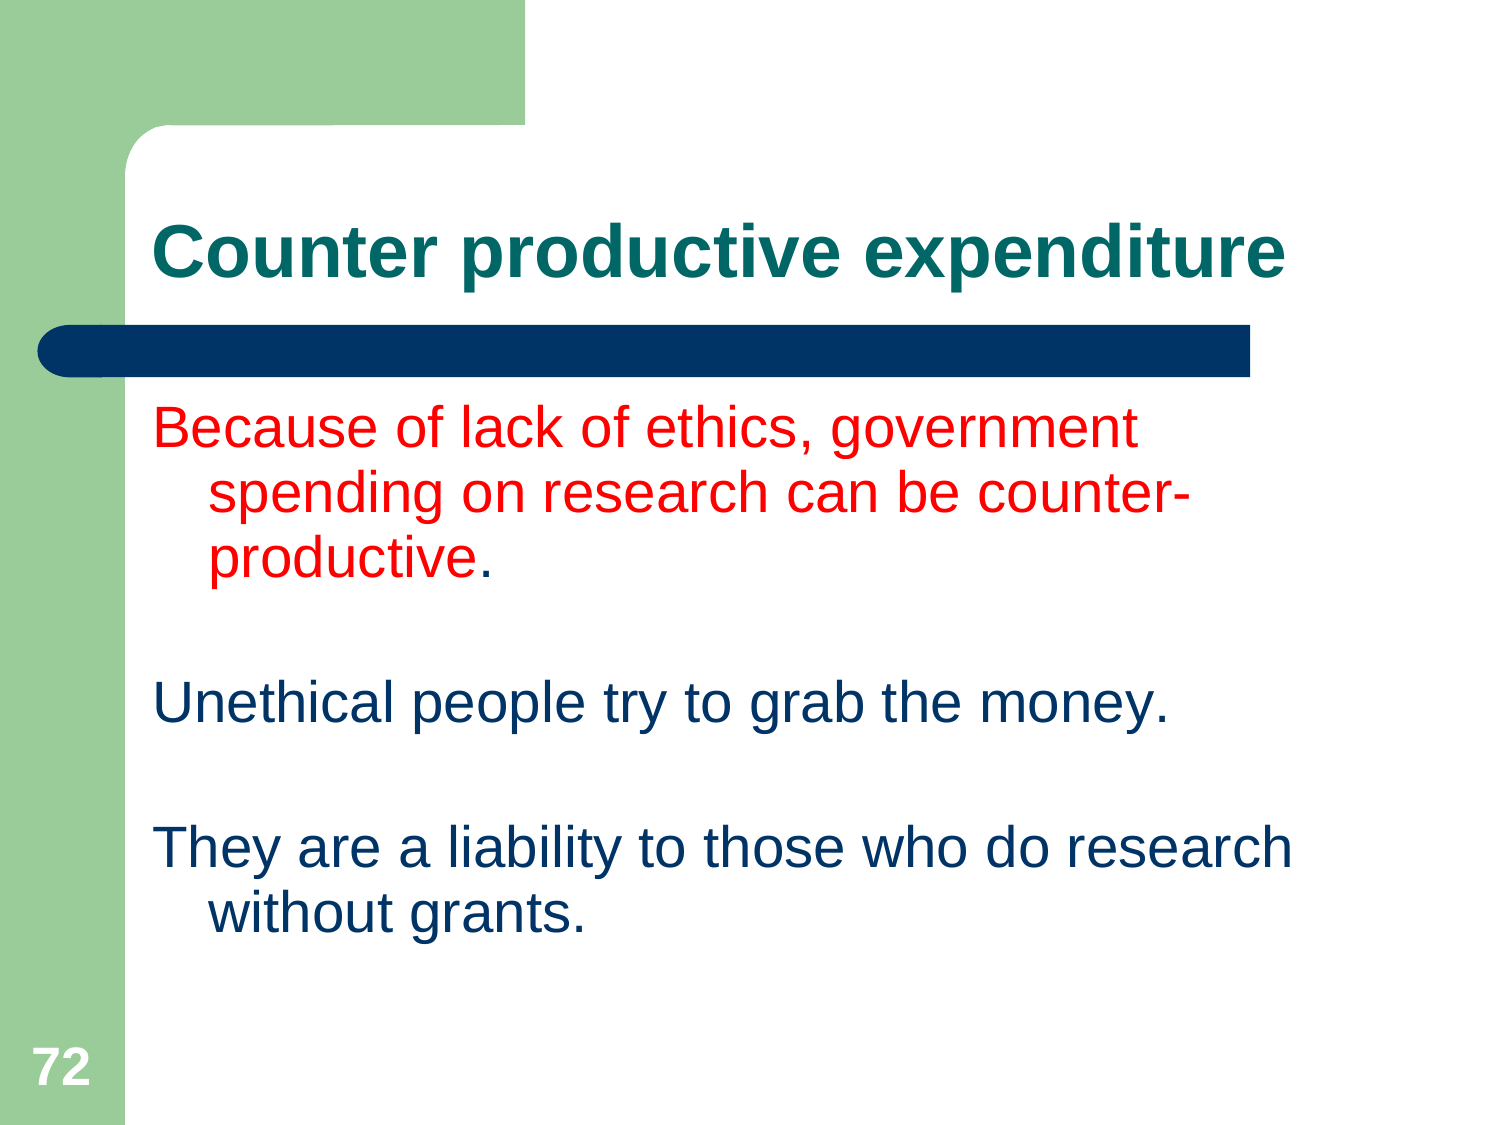

# Counter productive expenditure
Because of lack of ethics, government spending on research can be counter-productive.
Unethical people try to grab the money.
They are a liability to those who do research without grants.
72